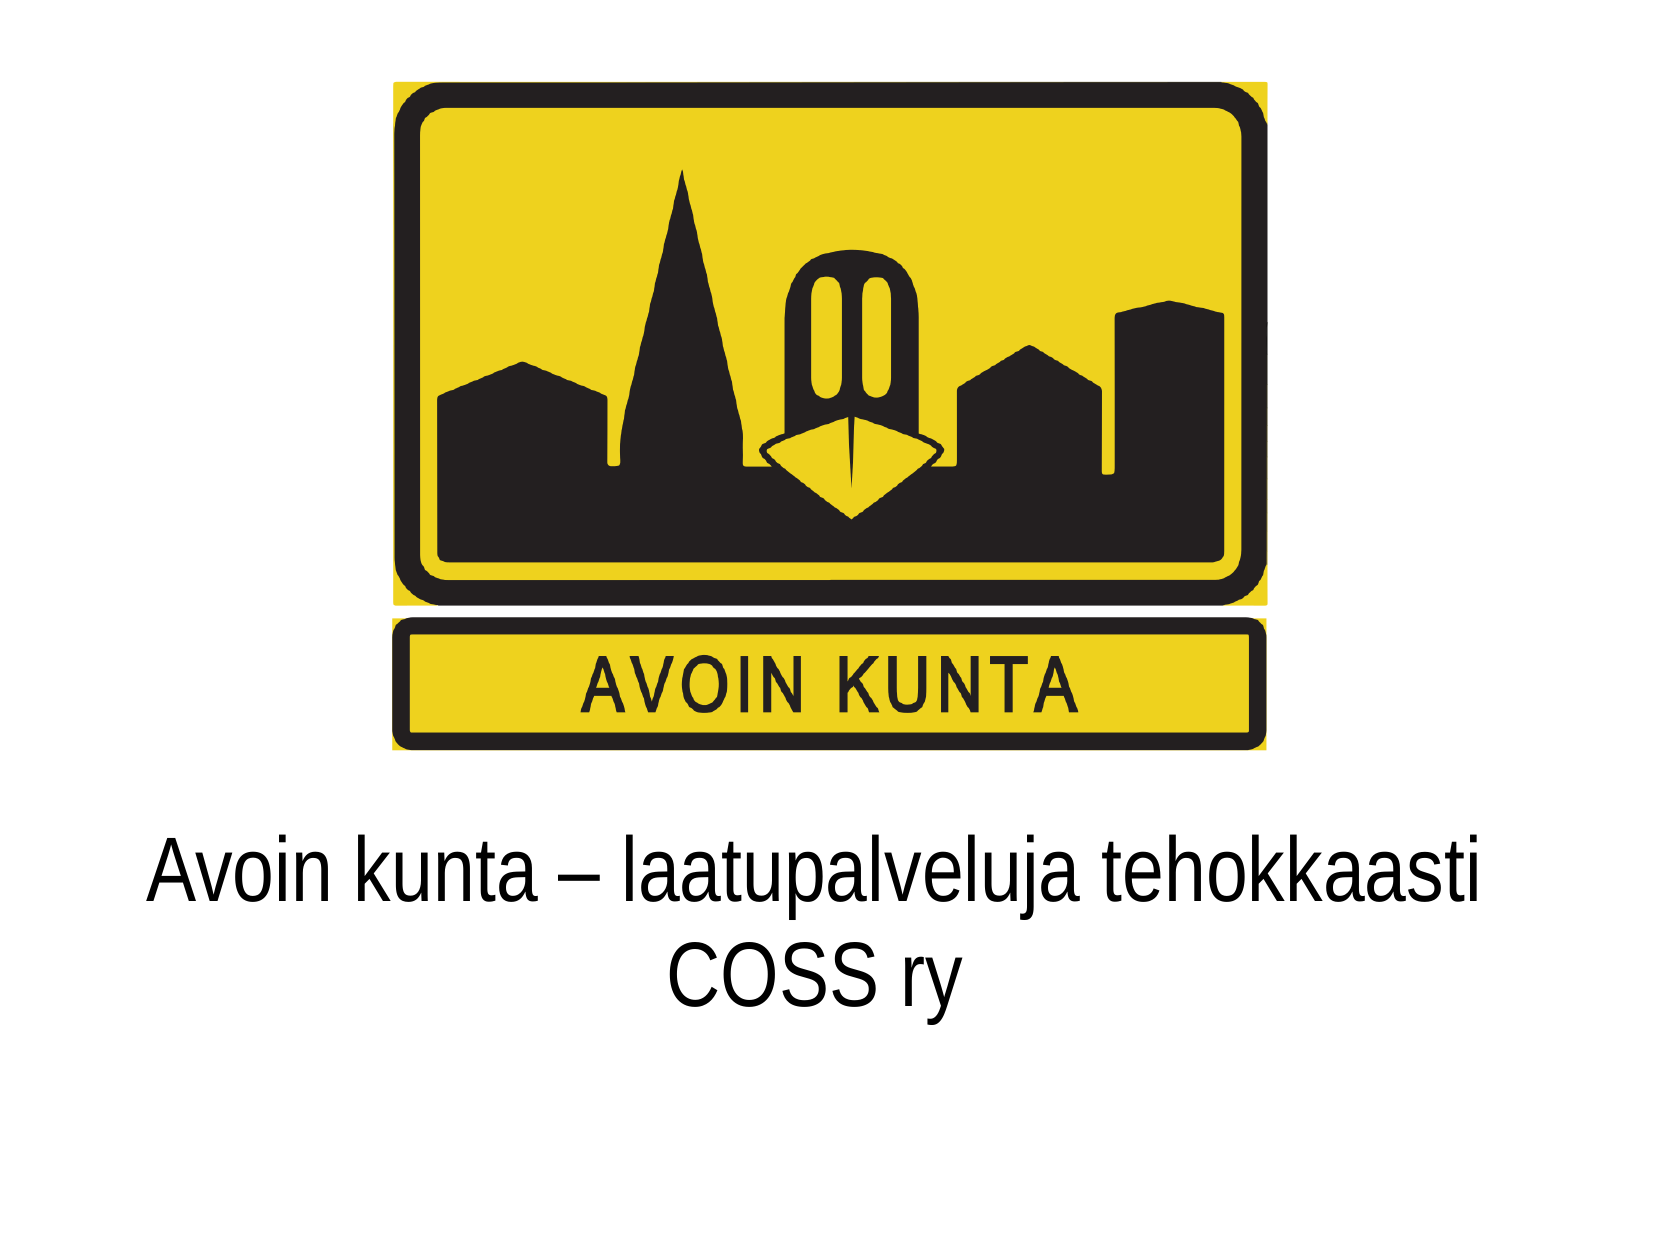

#
Avoin kunta – laatupalveluja tehokkaasti
COSS ry